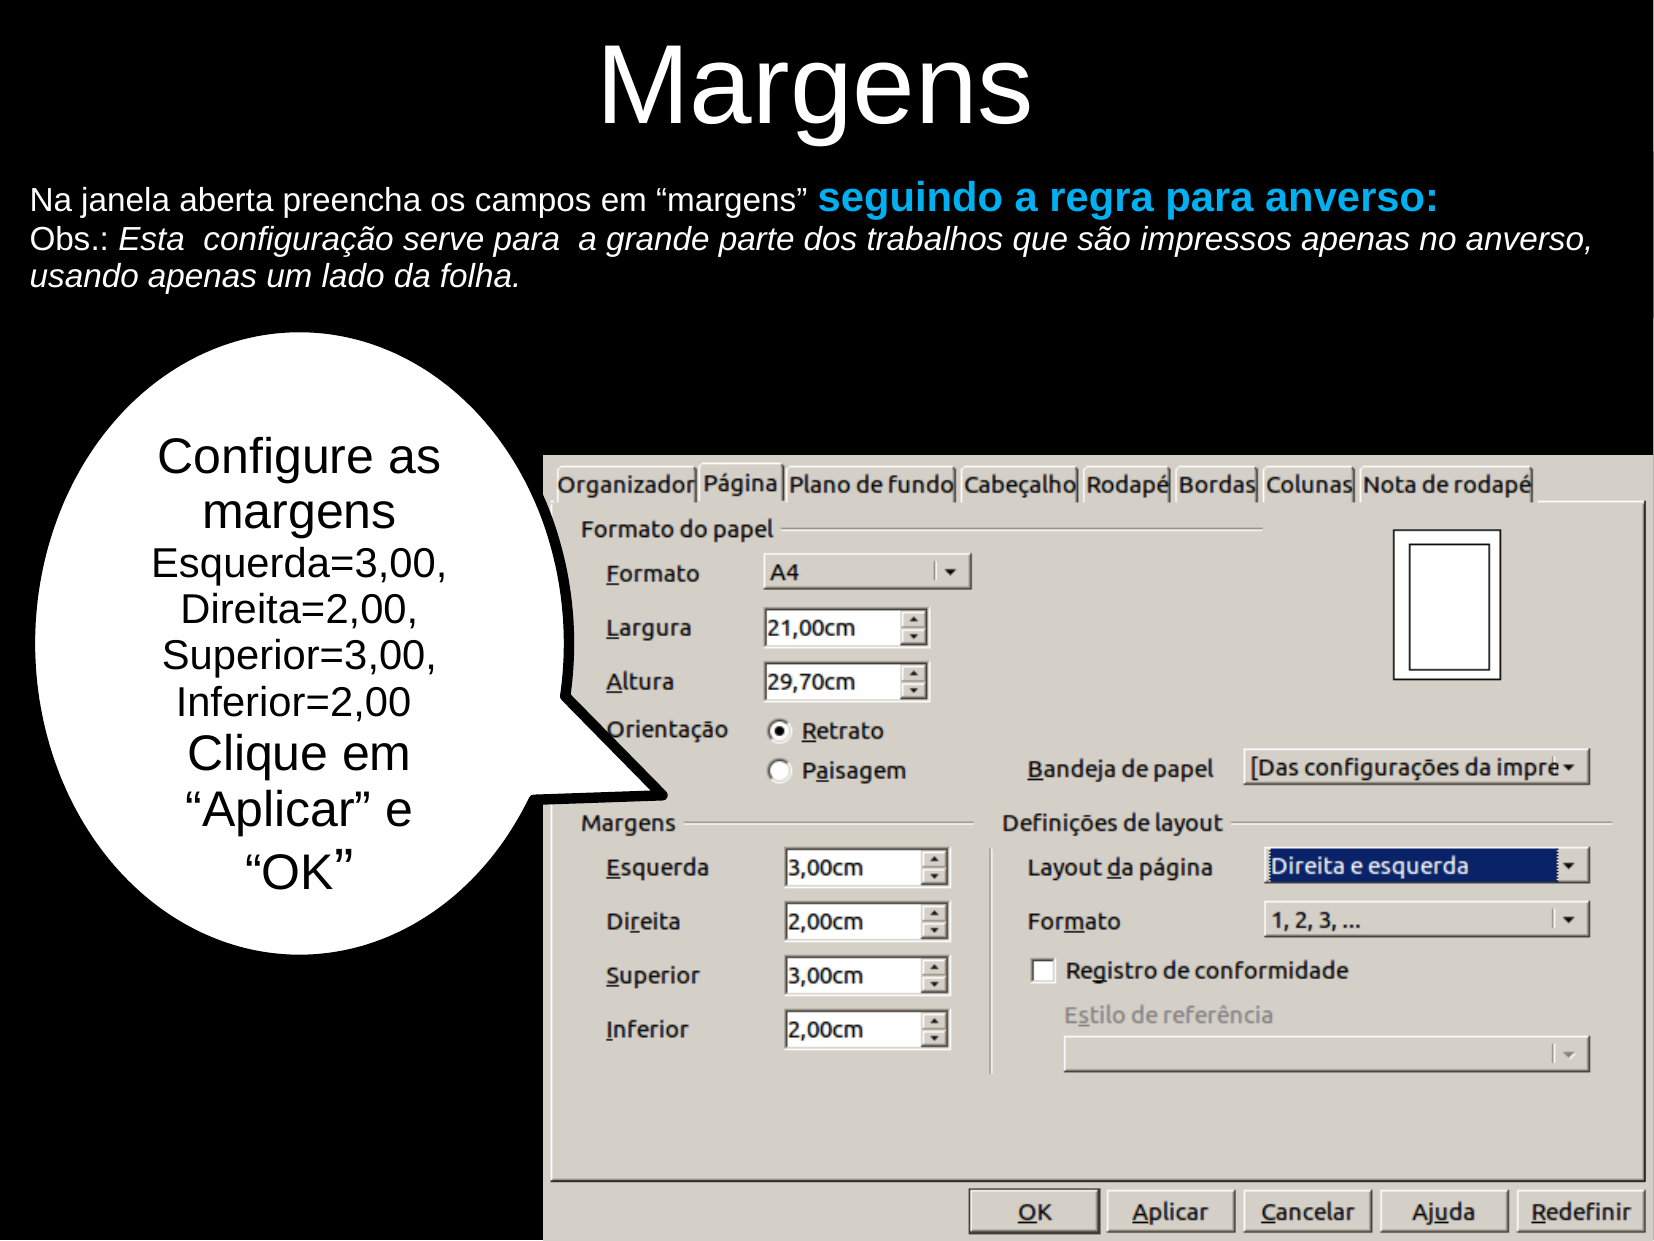

# Margens
Na janela aberta preencha os campos em “margens” seguindo a regra para anverso:
Obs.: Esta configuração serve para a grande parte dos trabalhos que são impressos apenas no anverso, usando apenas um lado da folha.
Configure as margens Esquerda=3,00, Direita=2,00, Superior=3,00, Inferior=2,00
Clique em “Aplicar” e “OK”